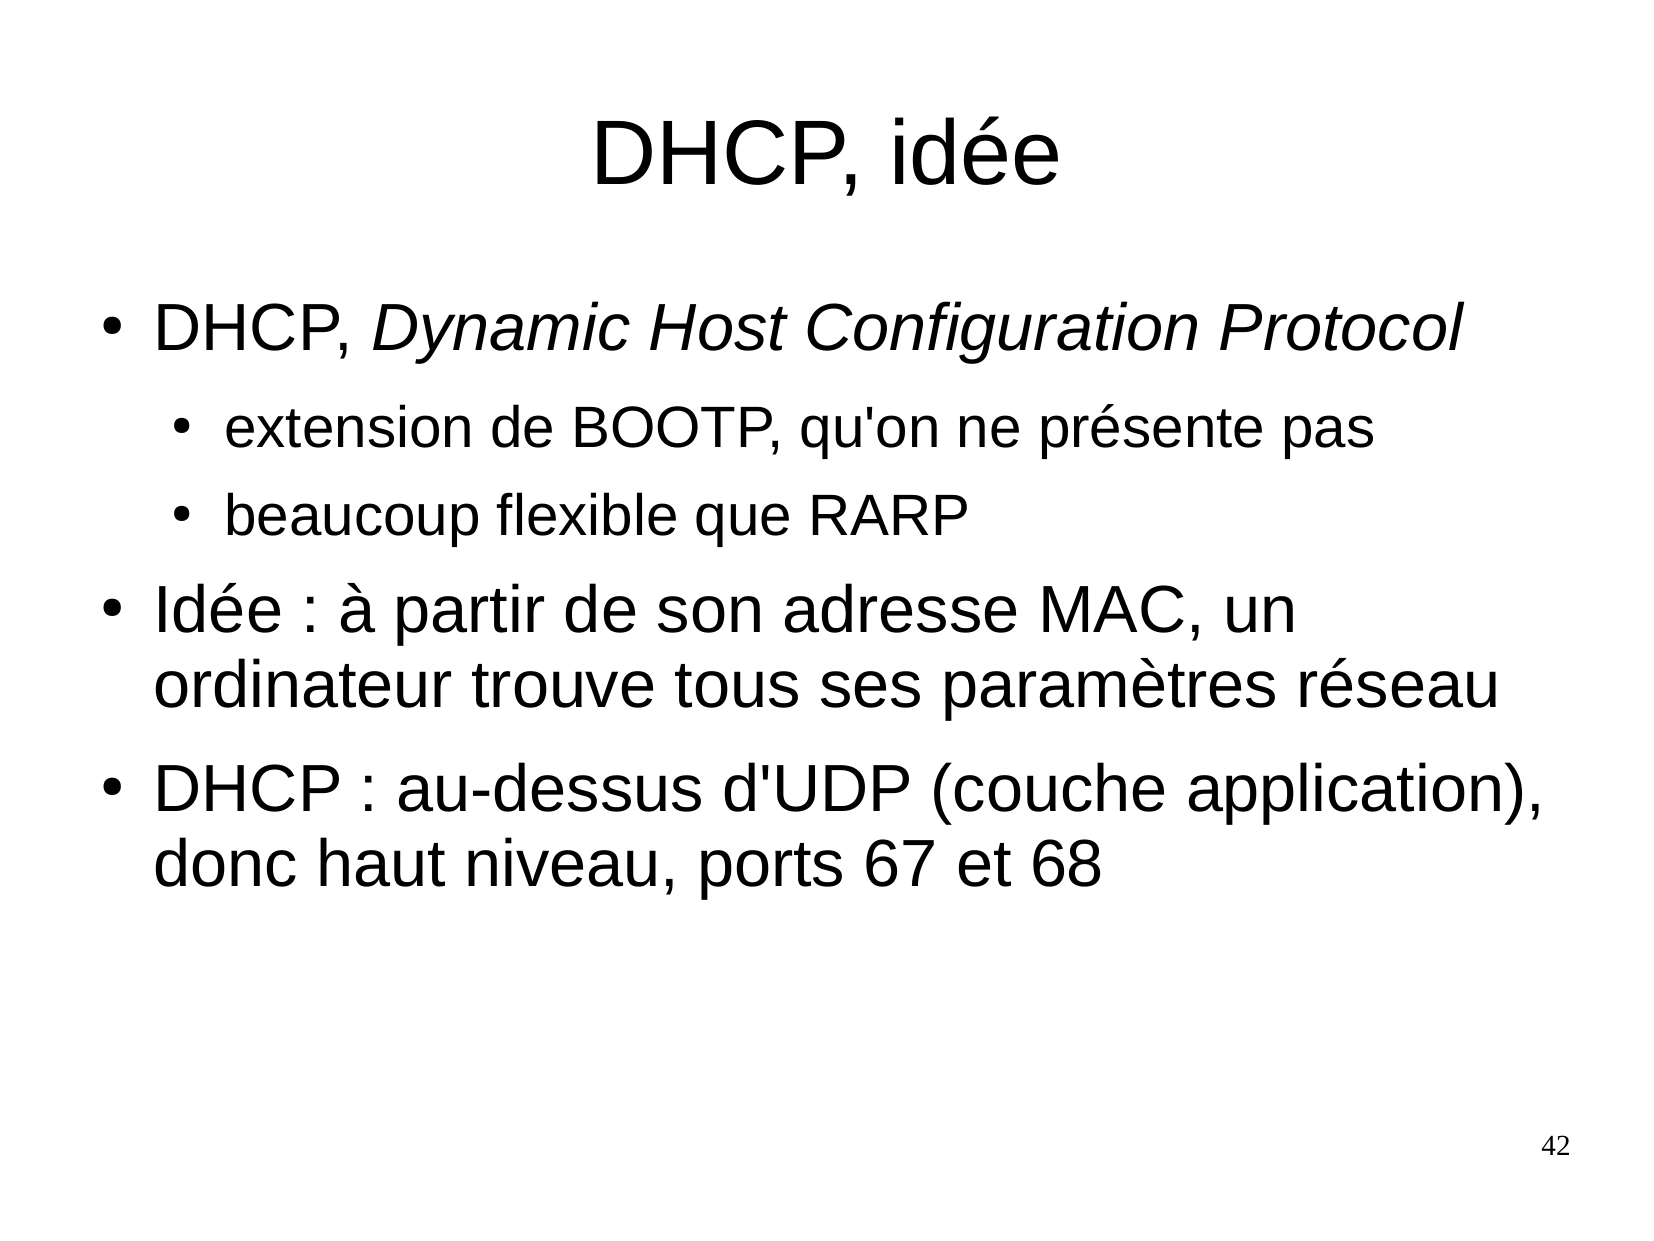

# DHCP, idée
DHCP, Dynamic Host Configuration Protocol
extension de BOOTP, qu'on ne présente pas
beaucoup flexible que RARP
Idée : à partir de son adresse MAC, un ordinateur trouve tous ses paramètres réseau
DHCP : au-dessus d'UDP (couche application), donc haut niveau, ports 67 et 68
42